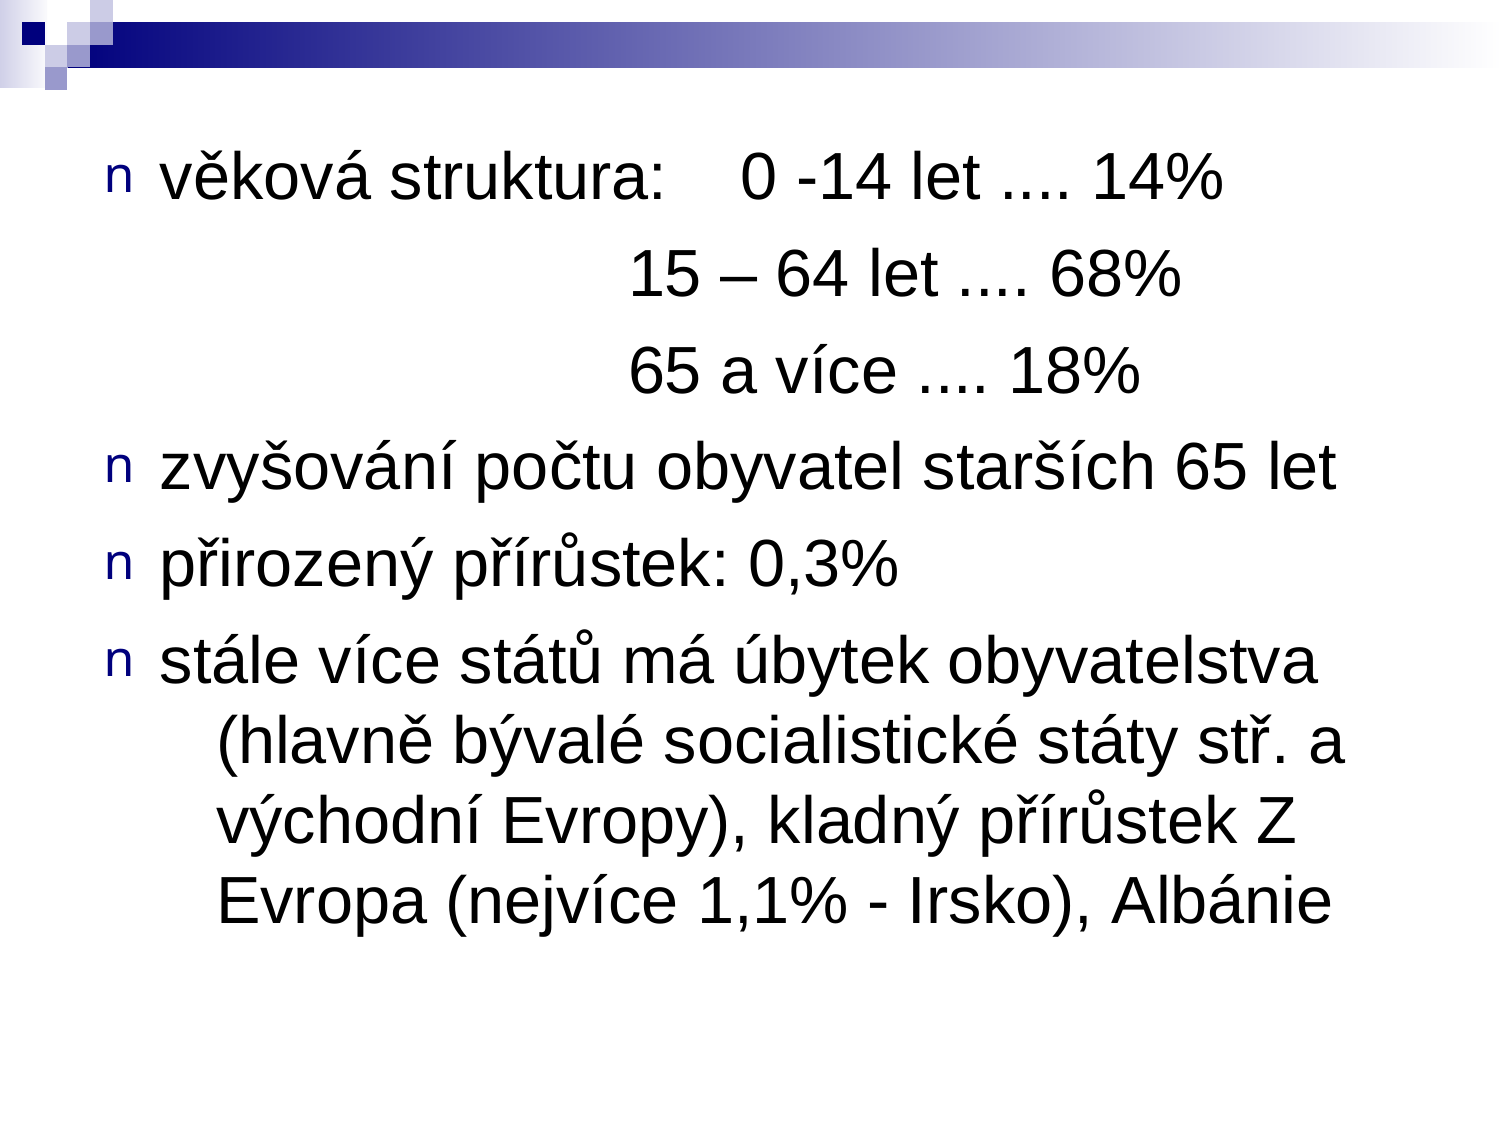

#
věková struktura: 0 -14 let .... 14%
					 15 – 64 let .... 68%
					 65 a více .... 18%
zvyšování počtu obyvatel starších 65 let
přirozený přírůstek: 0,3%
stále více států má úbytek obyvatelstva (hlavně bývalé socialistické státy stř. a východní Evropy), kladný přírůstek Z Evropa (nejvíce 1,1% - Irsko), Albánie